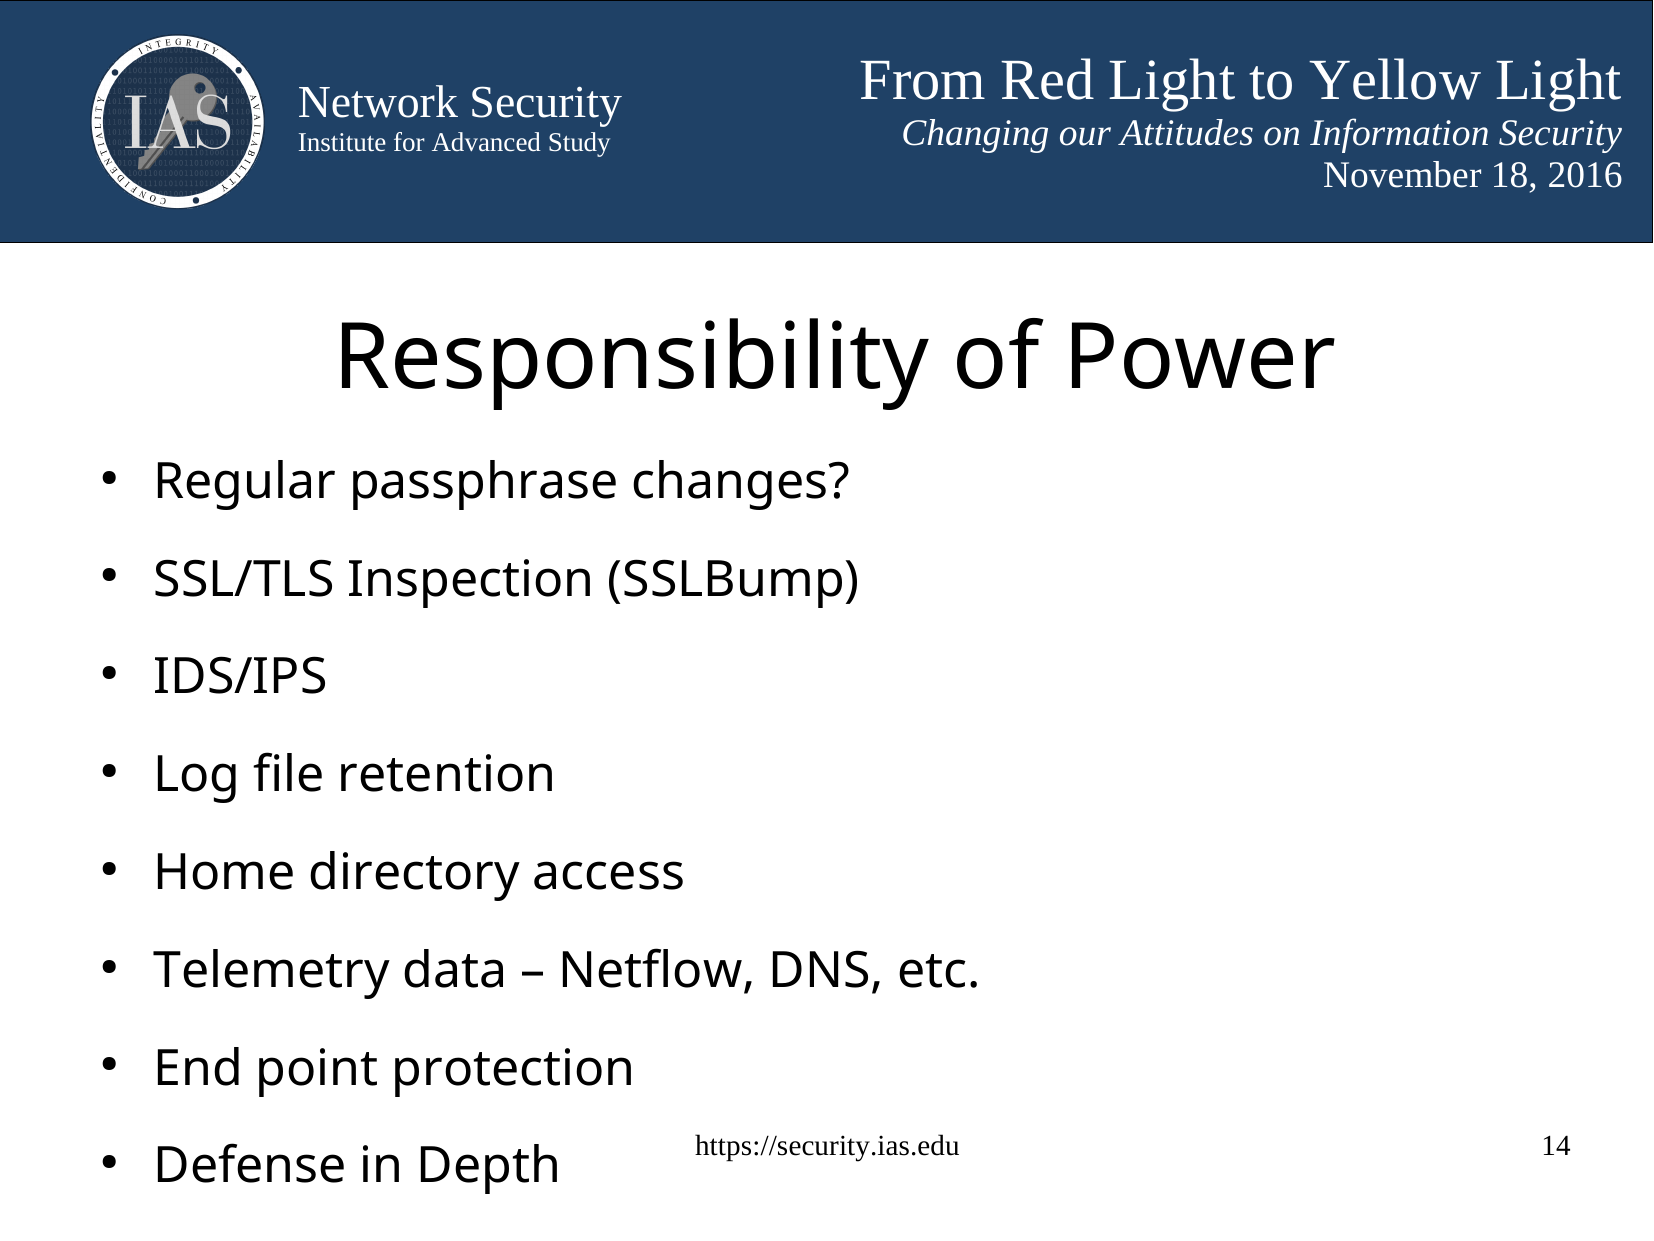

# Responsibility of Power
Regular passphrase changes?
SSL/TLS Inspection (SSLBump)
IDS/IPS
Log file retention
Home directory access
Telemetry data – Netflow, DNS, etc.
End point protection
Defense in Depth
14